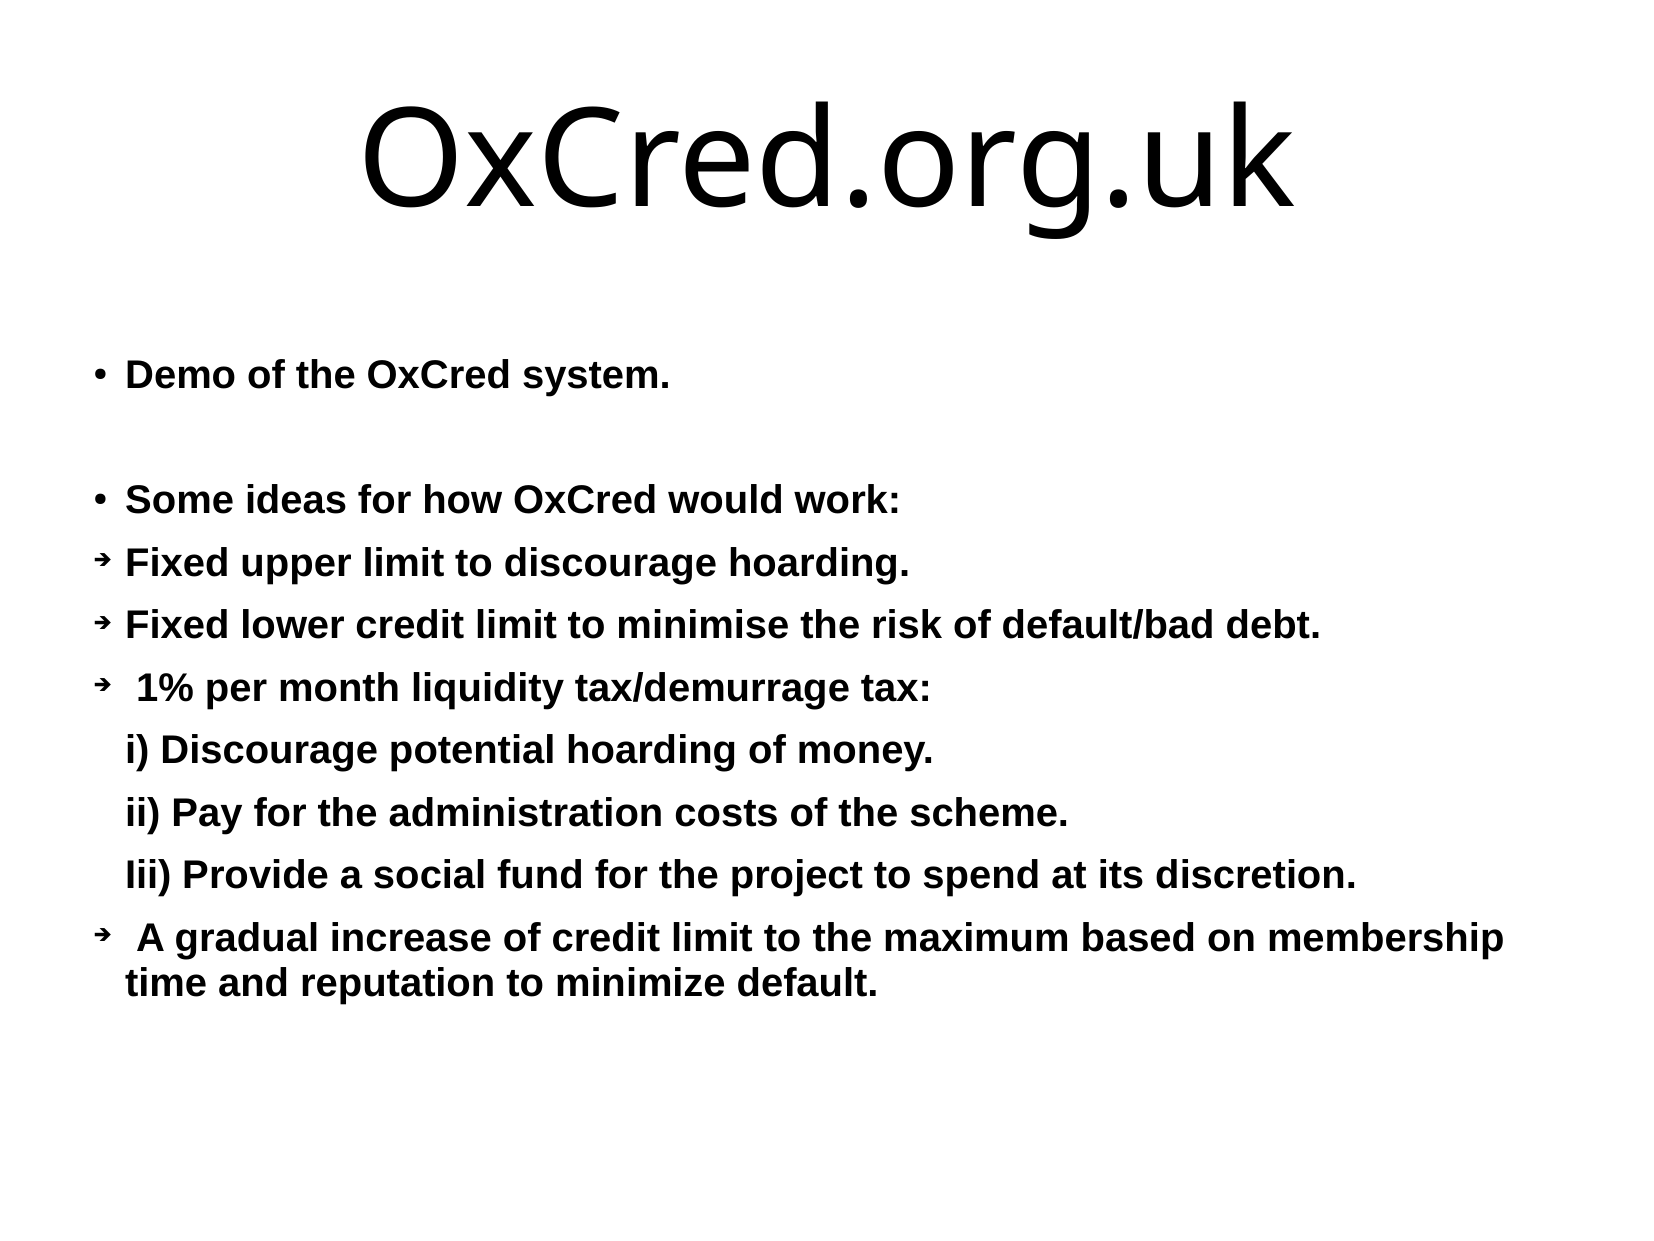

# OxCred.org.uk
Demo of the OxCred system.
Some ideas for how OxCred would work:
Fixed upper limit to discourage hoarding.
Fixed lower credit limit to minimise the risk of default/bad debt.
 1% per month liquidity tax/demurrage tax:
i) Discourage potential hoarding of money.
ii) Pay for the administration costs of the scheme.
Iii) Provide a social fund for the project to spend at its discretion.
 A gradual increase of credit limit to the maximum based on membership time and reputation to minimize default.